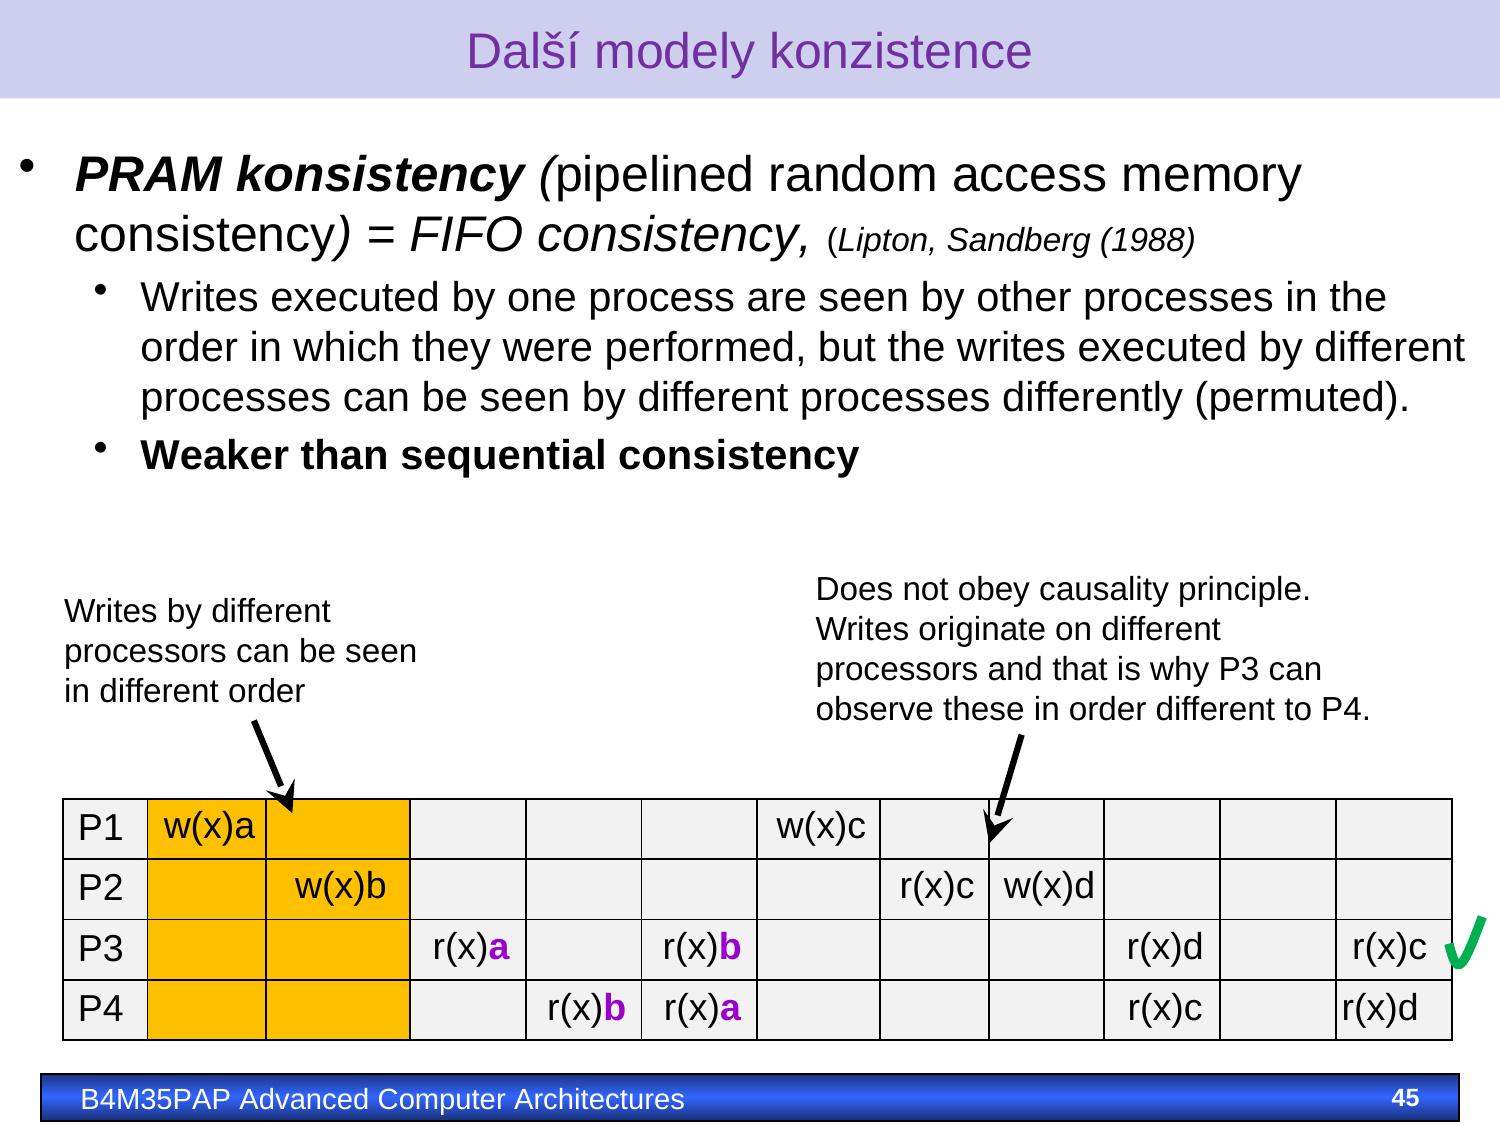

# Další modely konzistence
PRAM konsistency (pipelined random access memory consistency) = FIFO consistency, (Lipton, Sandberg (1988)
Writes executed by one process are seen by other processes in the order in which they were performed, but the writes executed by different processes can be seen by different processes differently (permuted).
Weaker than sequential consistency
Does not obey causality principle. Writes originate on different processors and that is why P3 can observe these in order different to P4.
Writes by different processors can be seen in different order
| P1 | w(x)a | | | | | w(x)c | | | | | |
| --- | --- | --- | --- | --- | --- | --- | --- | --- | --- | --- | --- |
| P2 | | w(x)b | | | | | r(x)c | w(x)d | | | |
| P3 | | | r(x)a | | r(x)b | | | | r(x)d | | r(x)c |
| P4 | | | | r(x)b | r(x)a | | | | r(x)c | | r(x)d |